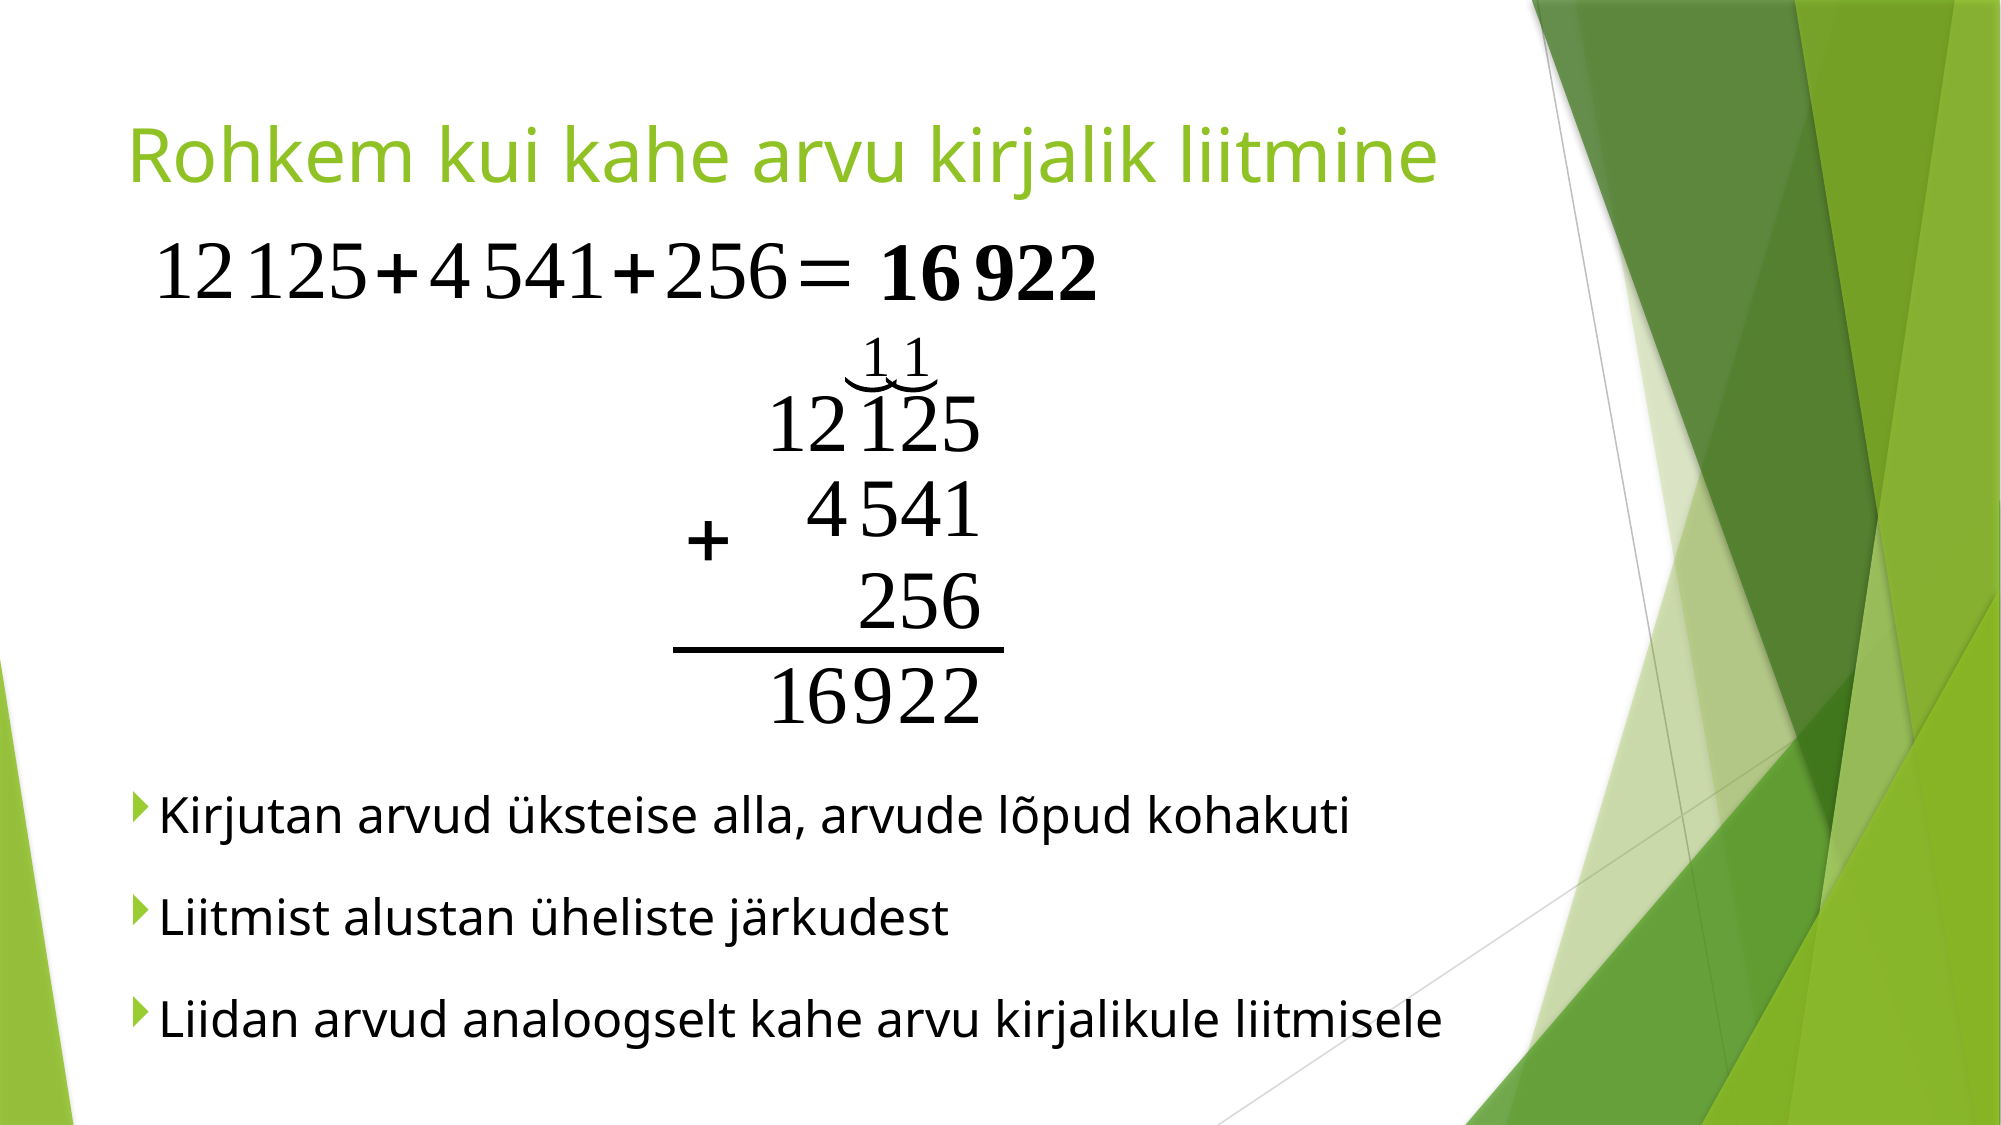

# Rohkem kui kahe arvu kirjalik liitmine
Kirjutan arvud üksteise alla, arvude lõpud kohakuti
Liitmist alustan üheliste järkudest
Liidan arvud analoogselt kahe arvu kirjalikule liitmisele